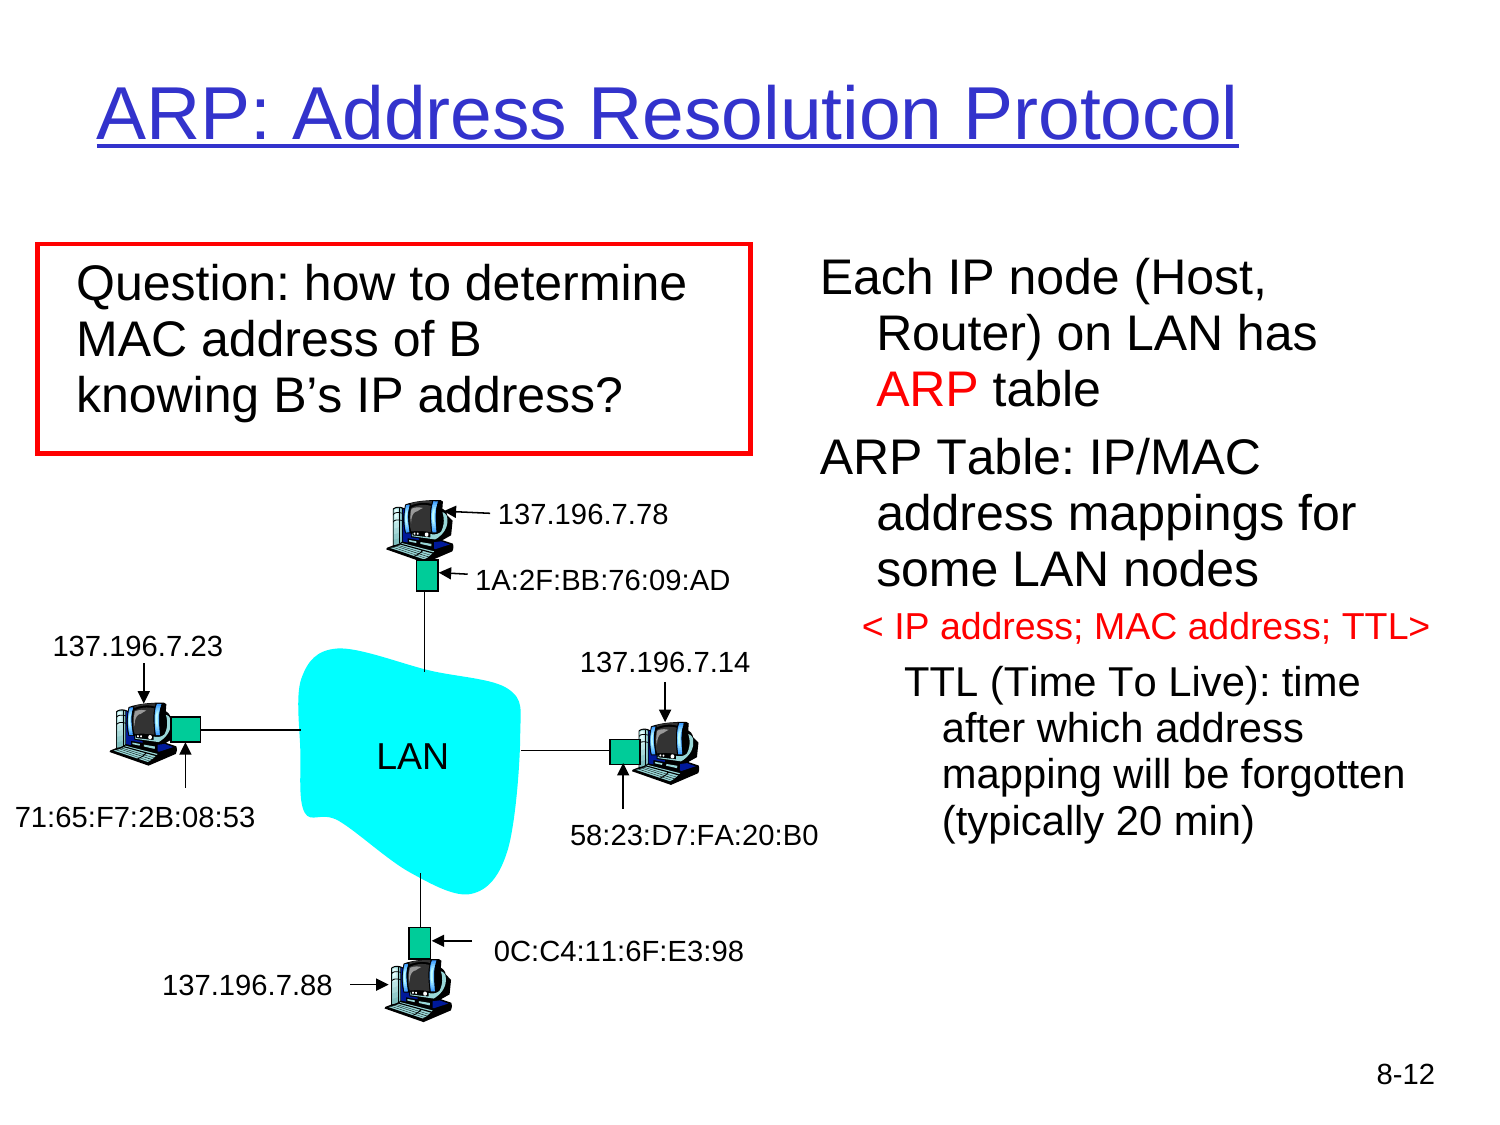

# ARP: Address Resolution Protocol
Each IP node (Host, Router) on LAN has ARP table
ARP Table: IP/MAC address mappings for some LAN nodes
 < IP address; MAC address; TTL>
 TTL (Time To Live): time after which address mapping will be forgotten (typically 20 min)
Question: how to determine
MAC address of B
knowing B’s IP address?
137.196.7.78
1A:2F:BB:76:09:AD
137.196.7.23
137.196.7.14
 LAN
71:65:F7:2B:08:53
58:23:D7:FA:20:B0
0C:C4:11:6F:E3:98
137.196.7.88
12